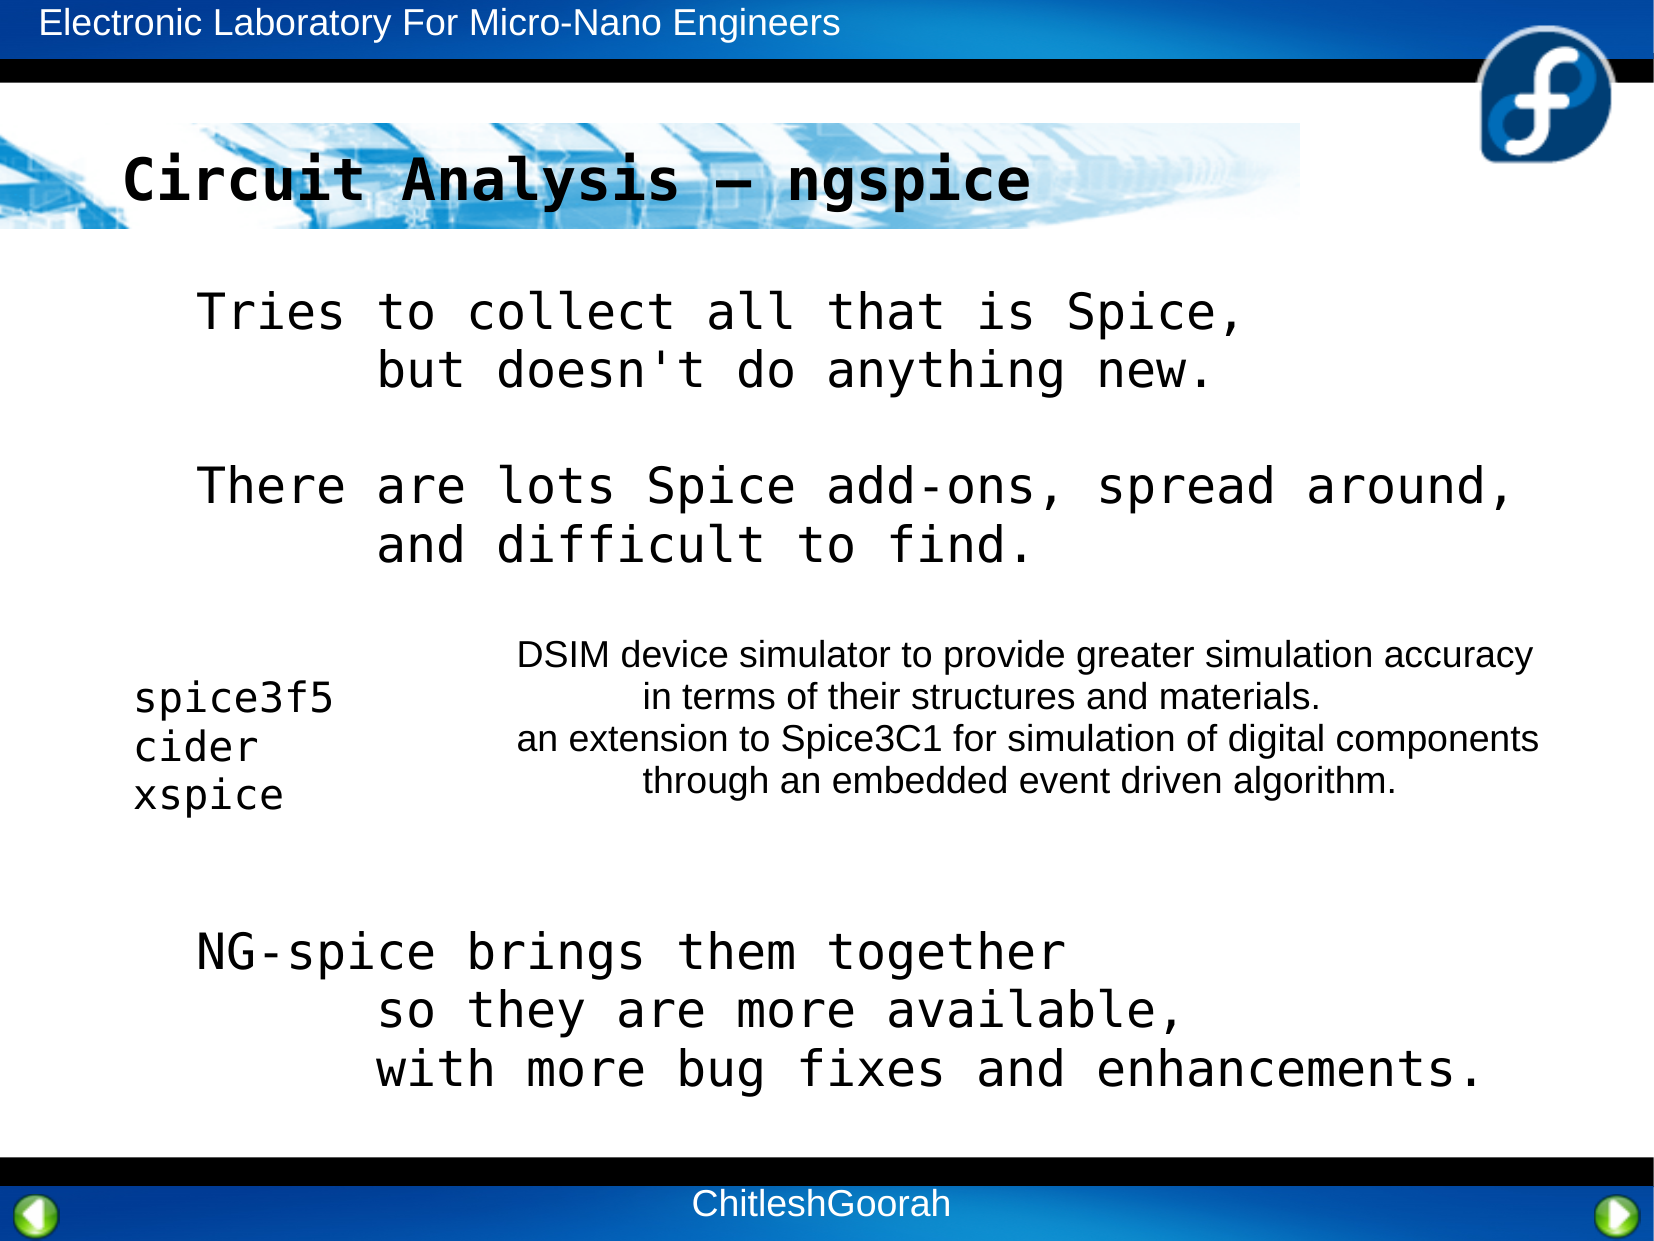

Circuit Analysis – ngspice
Tries to collect all that is Spice,
 but doesn't do anything new.
There are lots Spice add-ons, spread around,
 and difficult to find.
NG-spice brings them together
 so they are more available,
 with more bug fixes and enhancements.
DSIM device simulator to provide greater simulation accuracy
 in terms of their structures and materials.
an extension to Spice3C1 for simulation of digital components
 through an embedded event driven algorithm.
spice3f5
cider
xspice